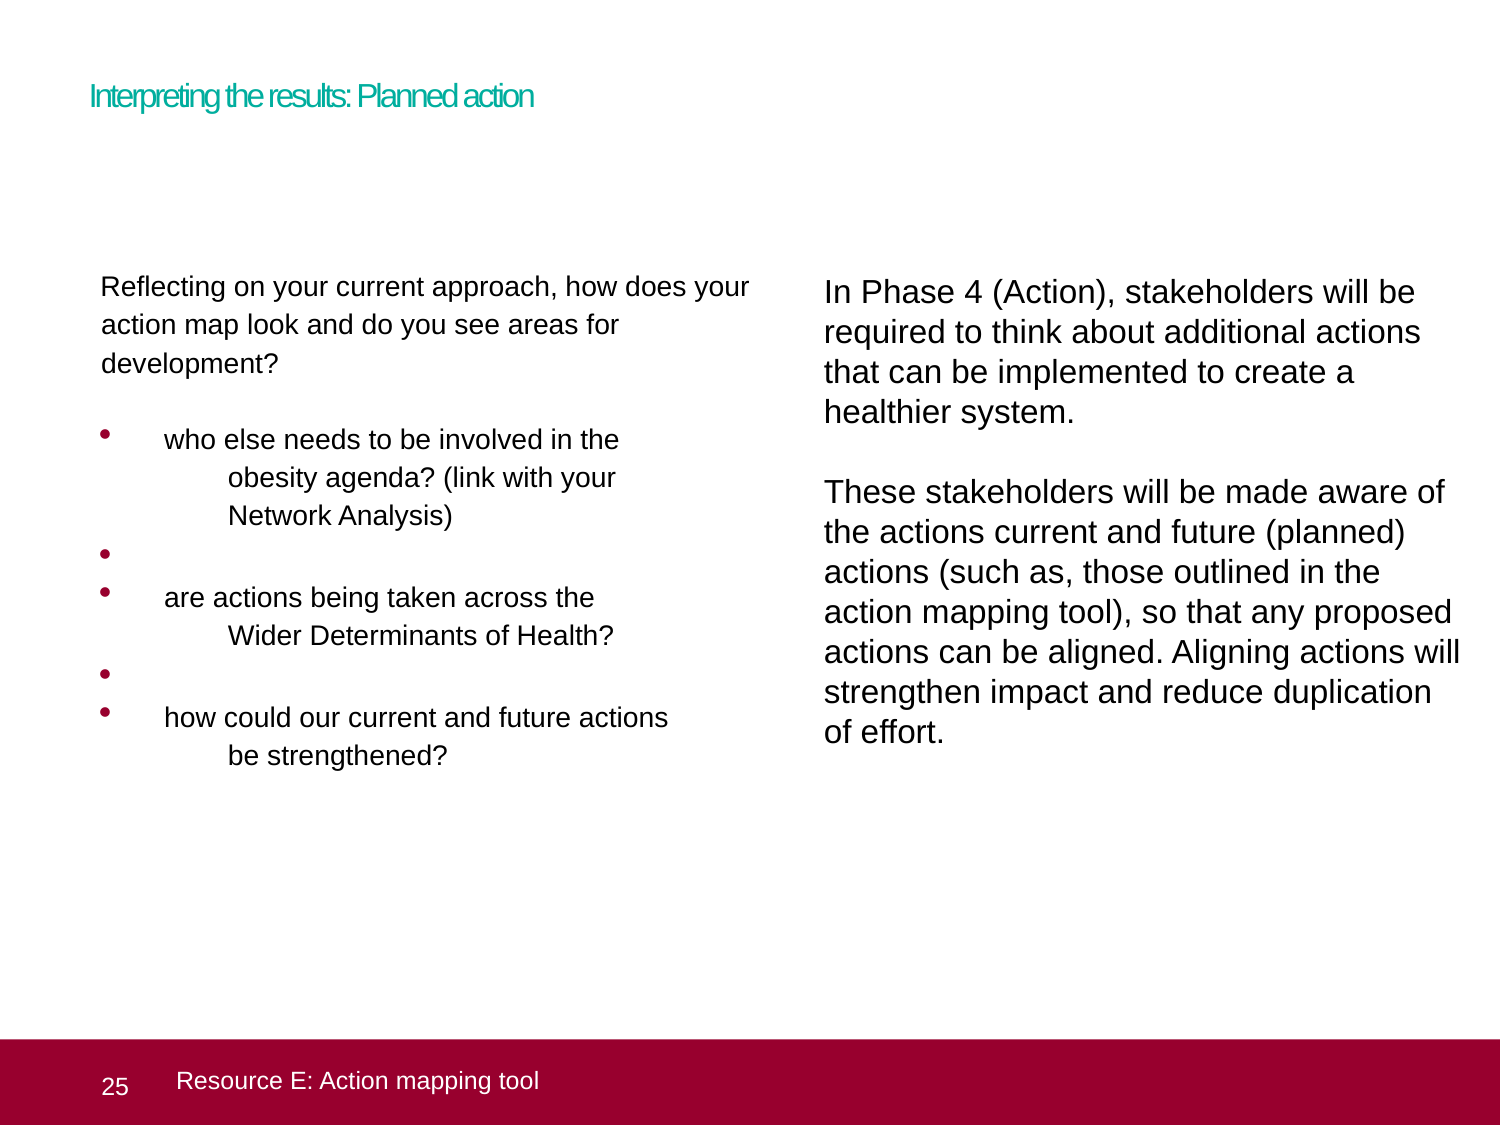

Interpreting the results: Planned action
# Reflecting on your current approach, how does your action map look and do you see areas for development?
who else needs to be involved in the obesity agenda? (link with your Network Analysis)
are actions being taken across the Wider Determinants of Health?
how could our current and future actions be strengthened?
In Phase 4 (Action), stakeholders will be required to think about additional actions that can be implemented to create a healthier system.
These stakeholders will be made aware of the actions current and future (planned) actions (such as, those outlined in the action mapping tool), so that any proposed actions can be aligned. Aligning actions will strengthen impact and reduce duplication of effort.
Resource E: Action mapping tool